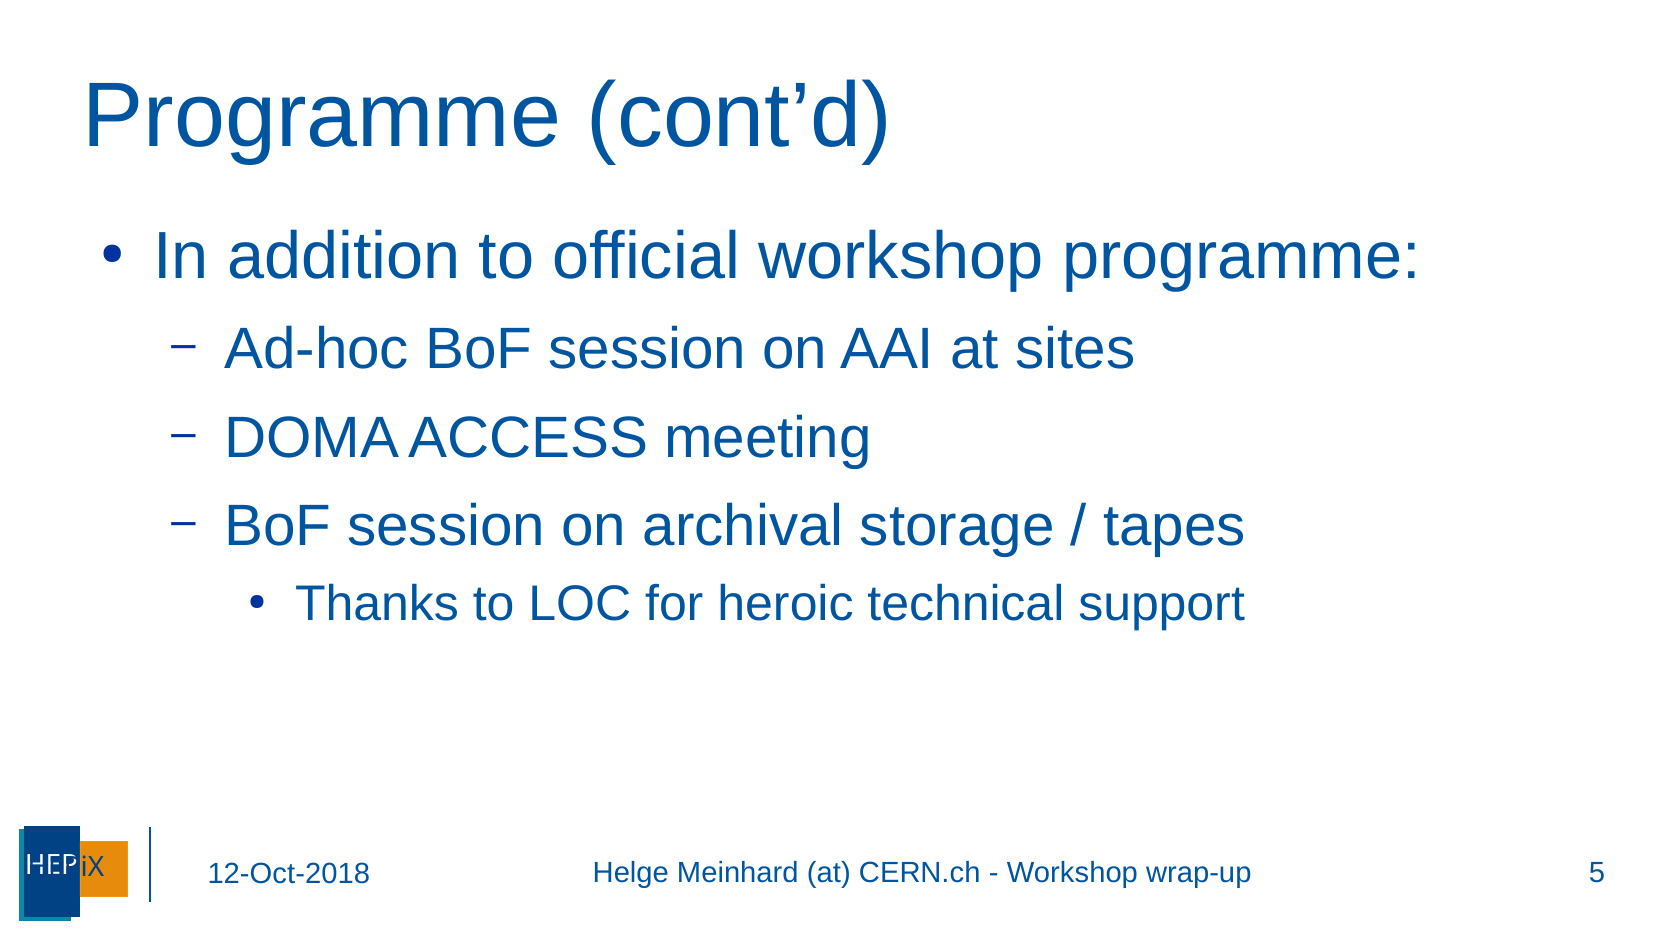

# Programme (cont’d)
In addition to official workshop programme:
Ad-hoc BoF session on AAI at sites
DOMA ACCESS meeting
BoF session on archival storage / tapes
Thanks to LOC for heroic technical support
Helge Meinhard (at) CERN.ch - Workshop wrap-up
5
12-Oct-2018